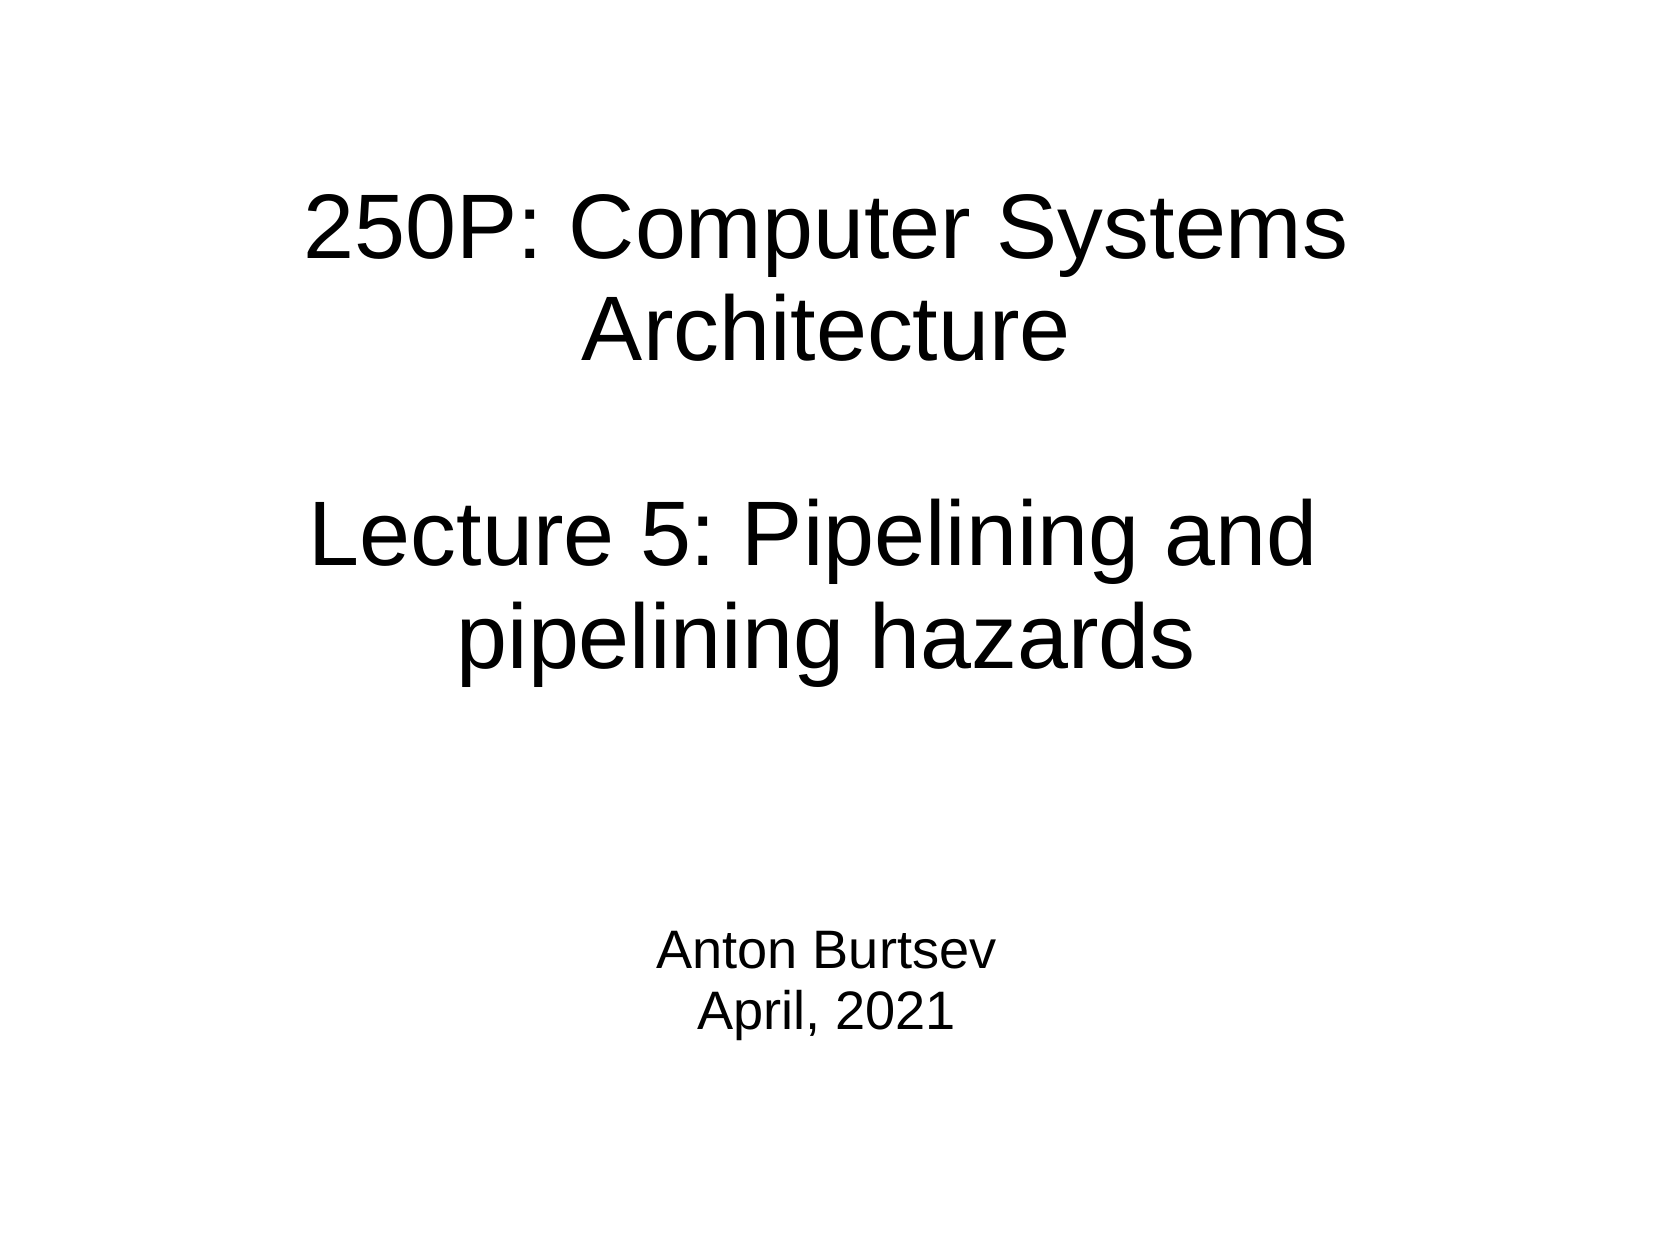

# 250P: Computer Systems Architecture Lecture 5: Pipelining and pipelining hazards
Anton Burtsev
April, 2021